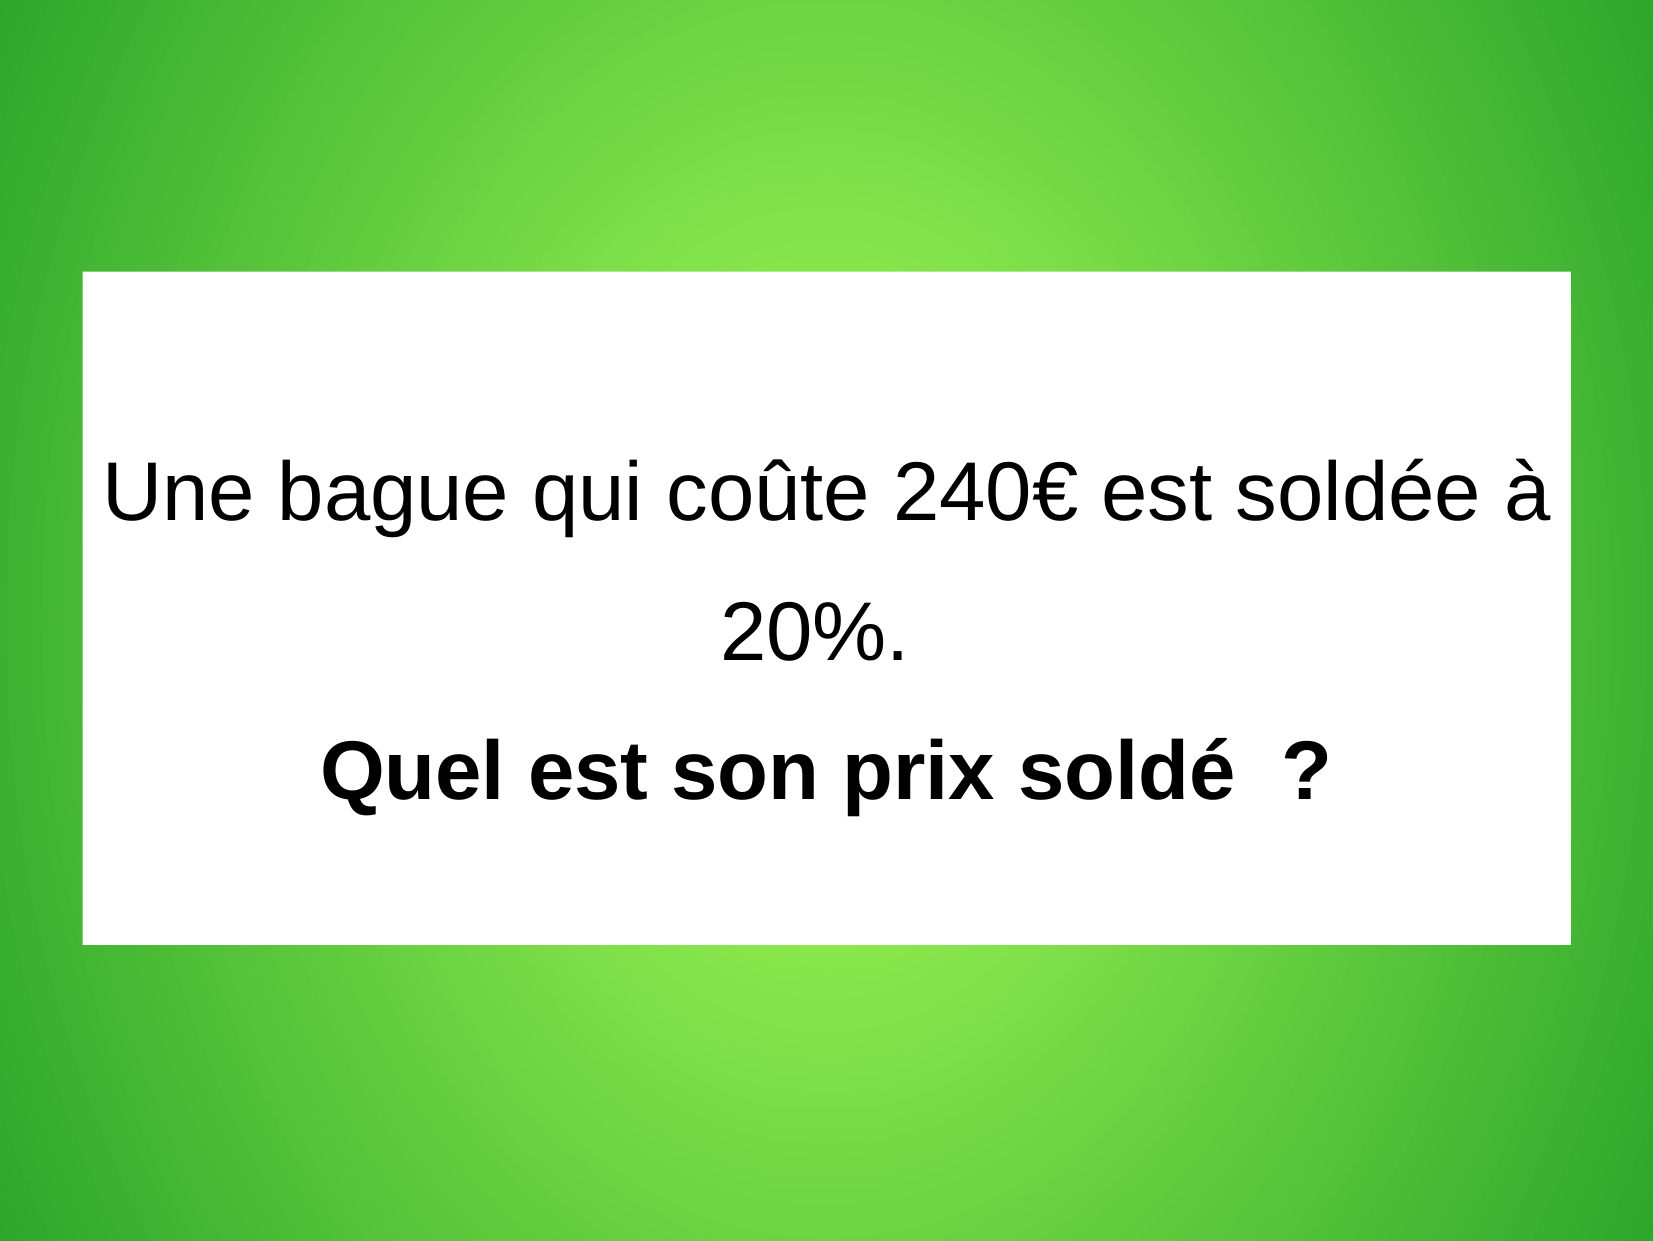

# Une bague qui coûte 240€ est soldée à 20%. Quel est son prix soldé  ?